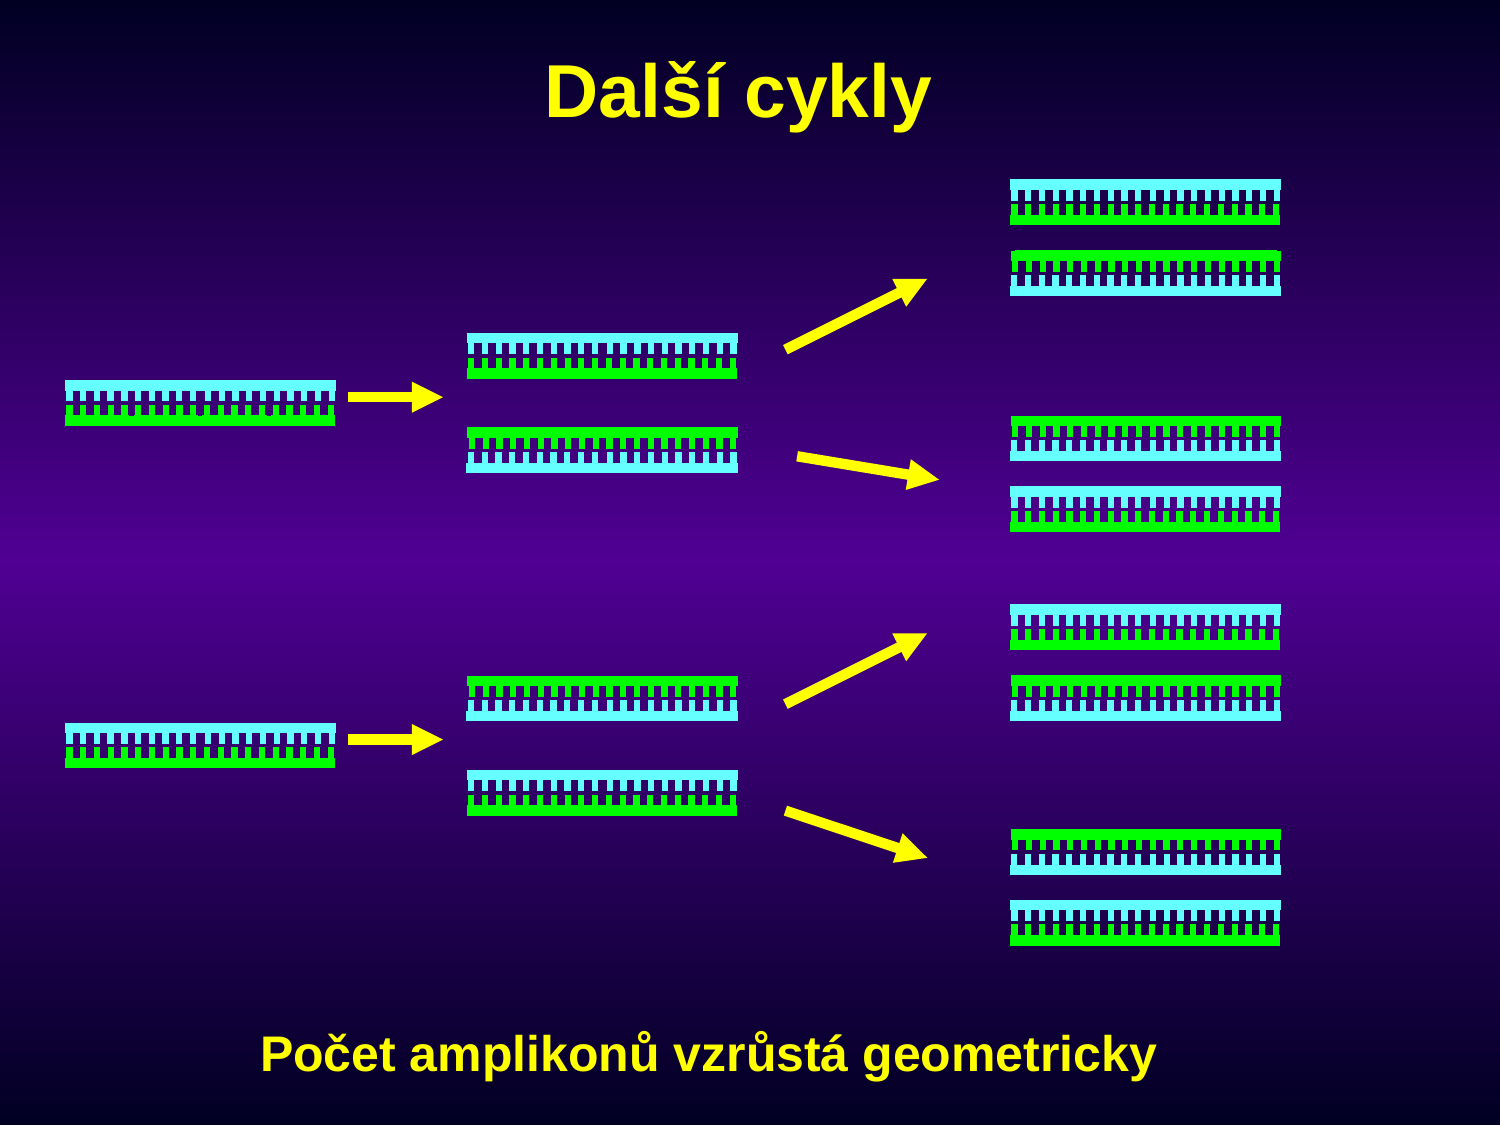

# Další cykly
Počet amplikonů vzrůstá geometricky